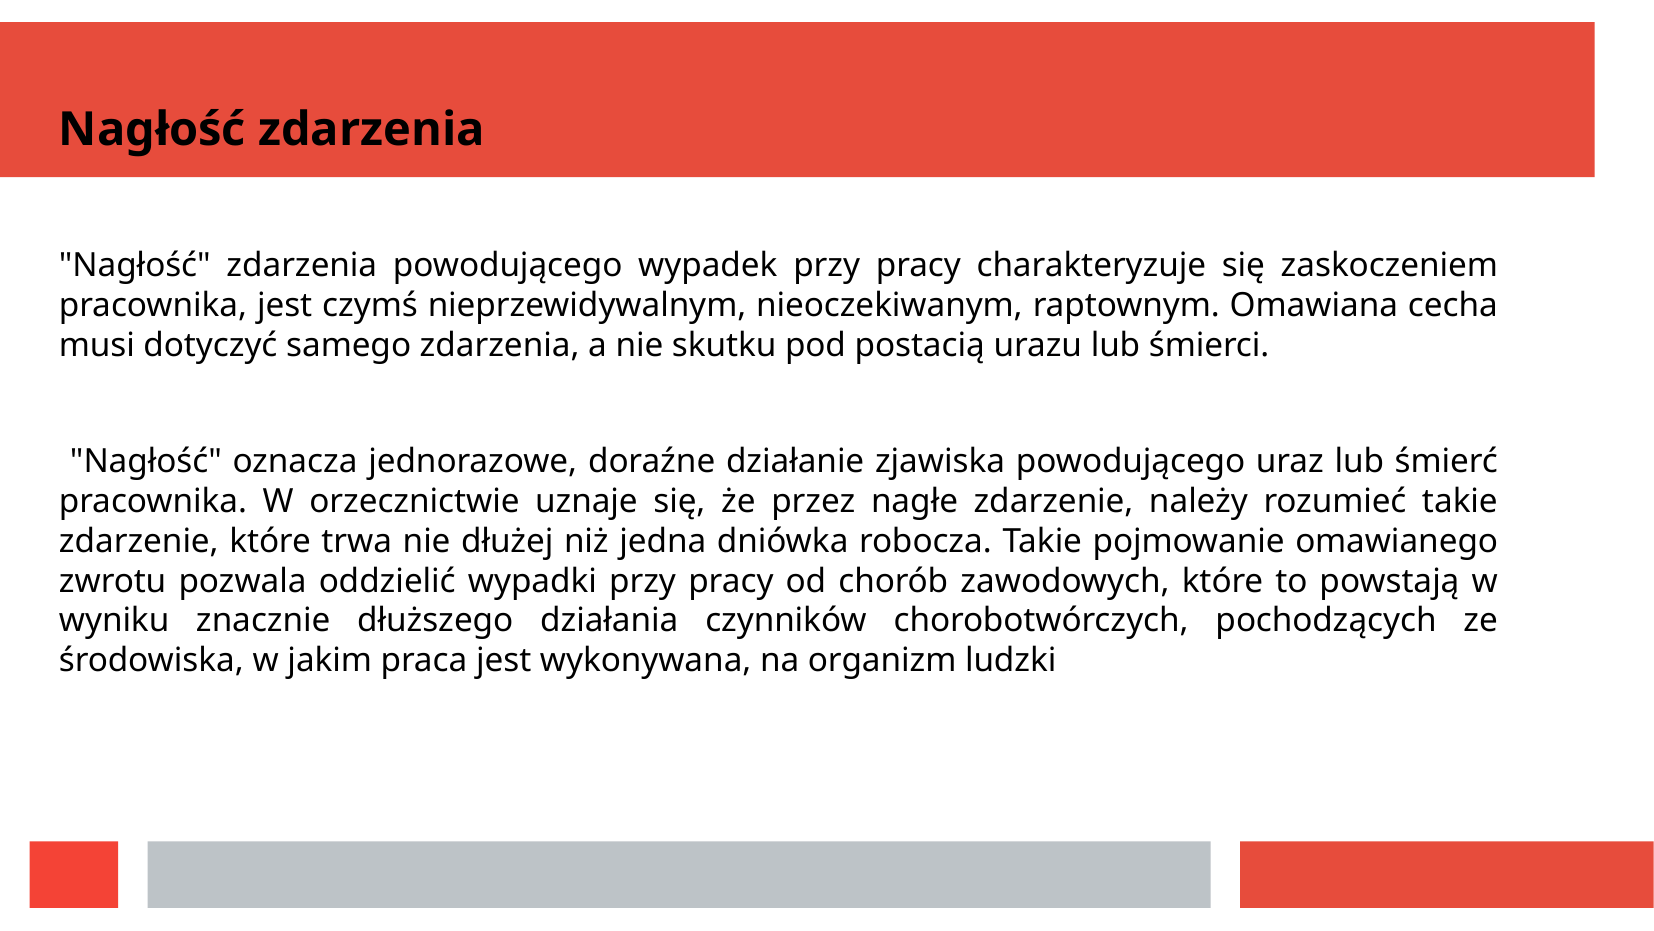

# Nagłość zdarzenia
"Nagłość" zdarzenia powodującego wypadek przy pracy charakteryzuje się zaskoczeniem pracownika, jest czymś nieprzewidywalnym, nieoczekiwanym, raptownym. Omawiana cecha musi dotyczyć samego zdarzenia, a nie skutku pod postacią urazu lub śmierci.
 "Nagłość" oznacza jednorazowe, doraźne działanie zjawiska powodującego uraz lub śmierć pracownika. W orzecznictwie uznaje się, że przez nagłe zdarzenie, należy rozumieć takie zdarzenie, które trwa nie dłużej niż jedna dniówka robocza. Takie pojmowanie omawianego zwrotu pozwala oddzielić wypadki przy pracy od chorób zawodowych, które to powstają w wyniku znacznie dłuższego działania czynników chorobotwórczych, pochodzących ze środowiska, w jakim praca jest wykonywana, na organizm ludzki